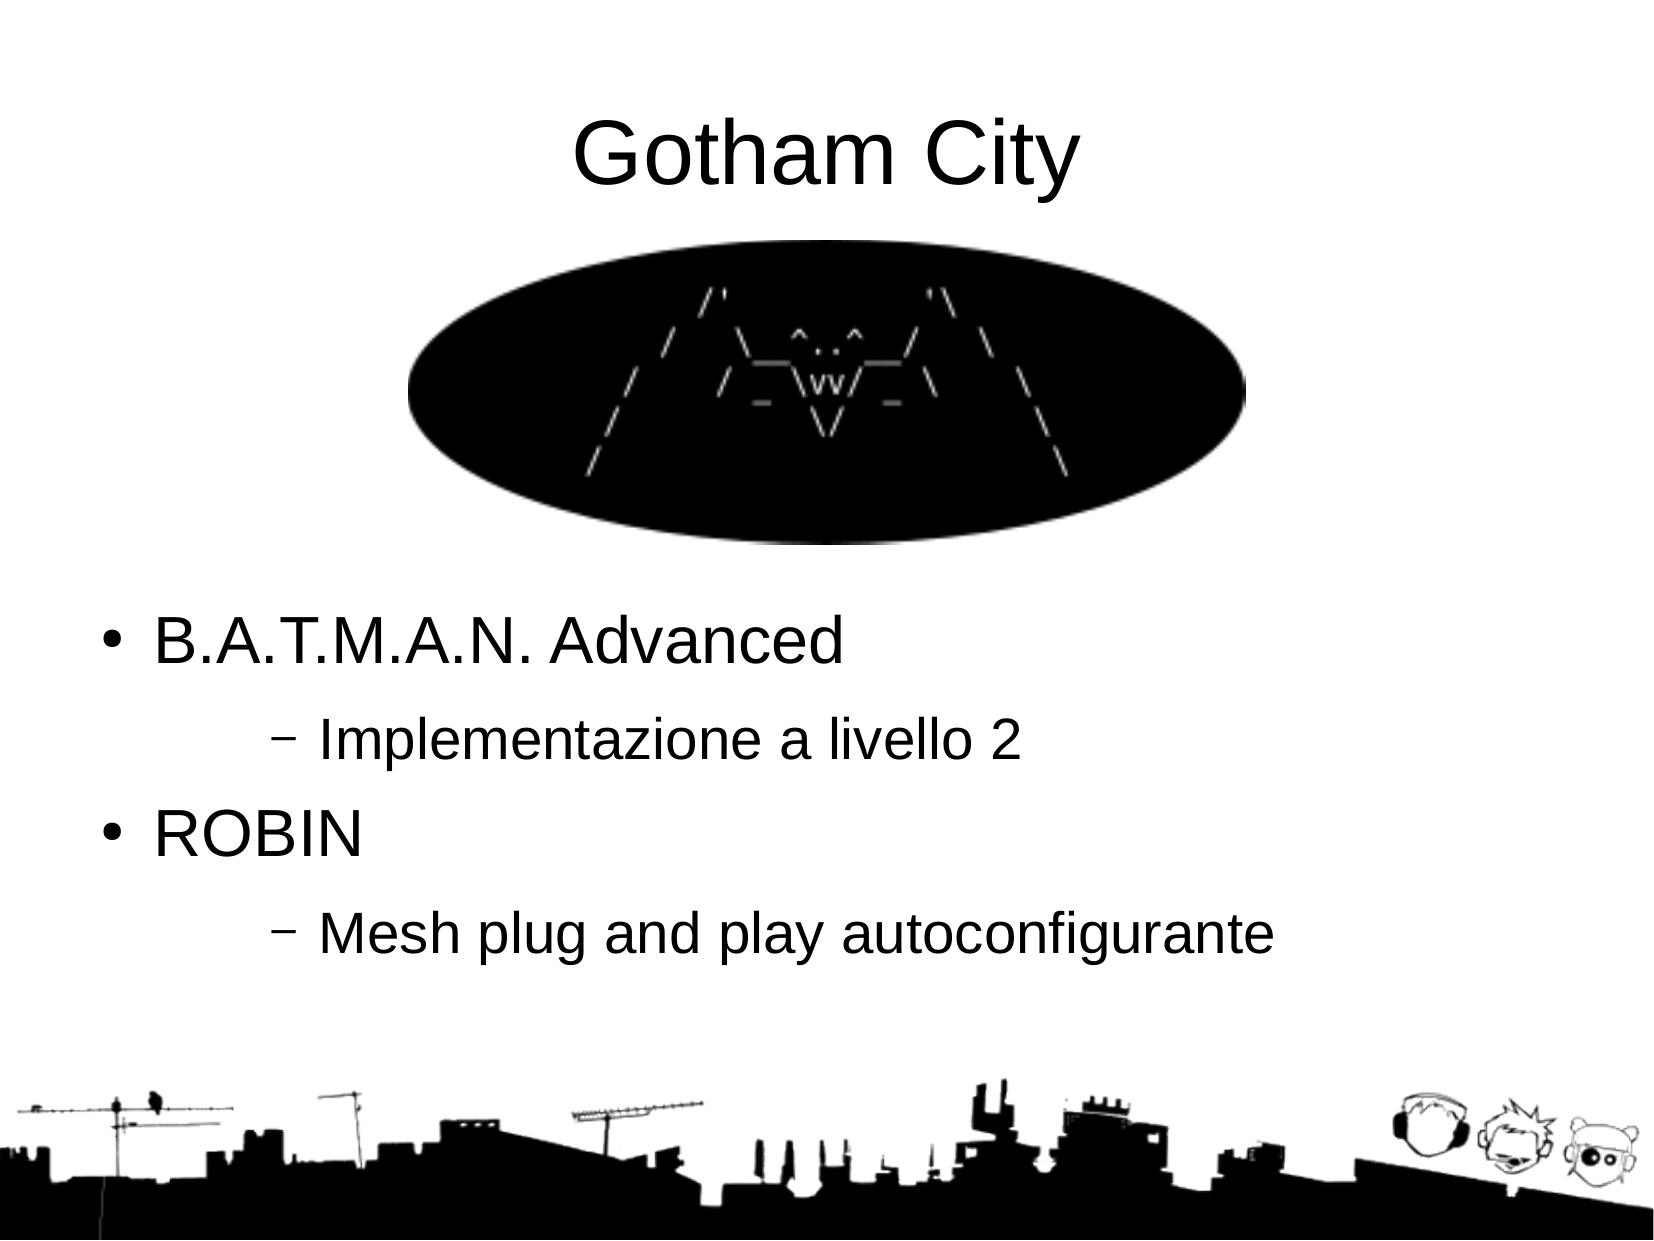

# Gotham City
B.A.T.M.A.N. Advanced
Implementazione a livello 2
ROBIN
Mesh plug and play autoconfigurante